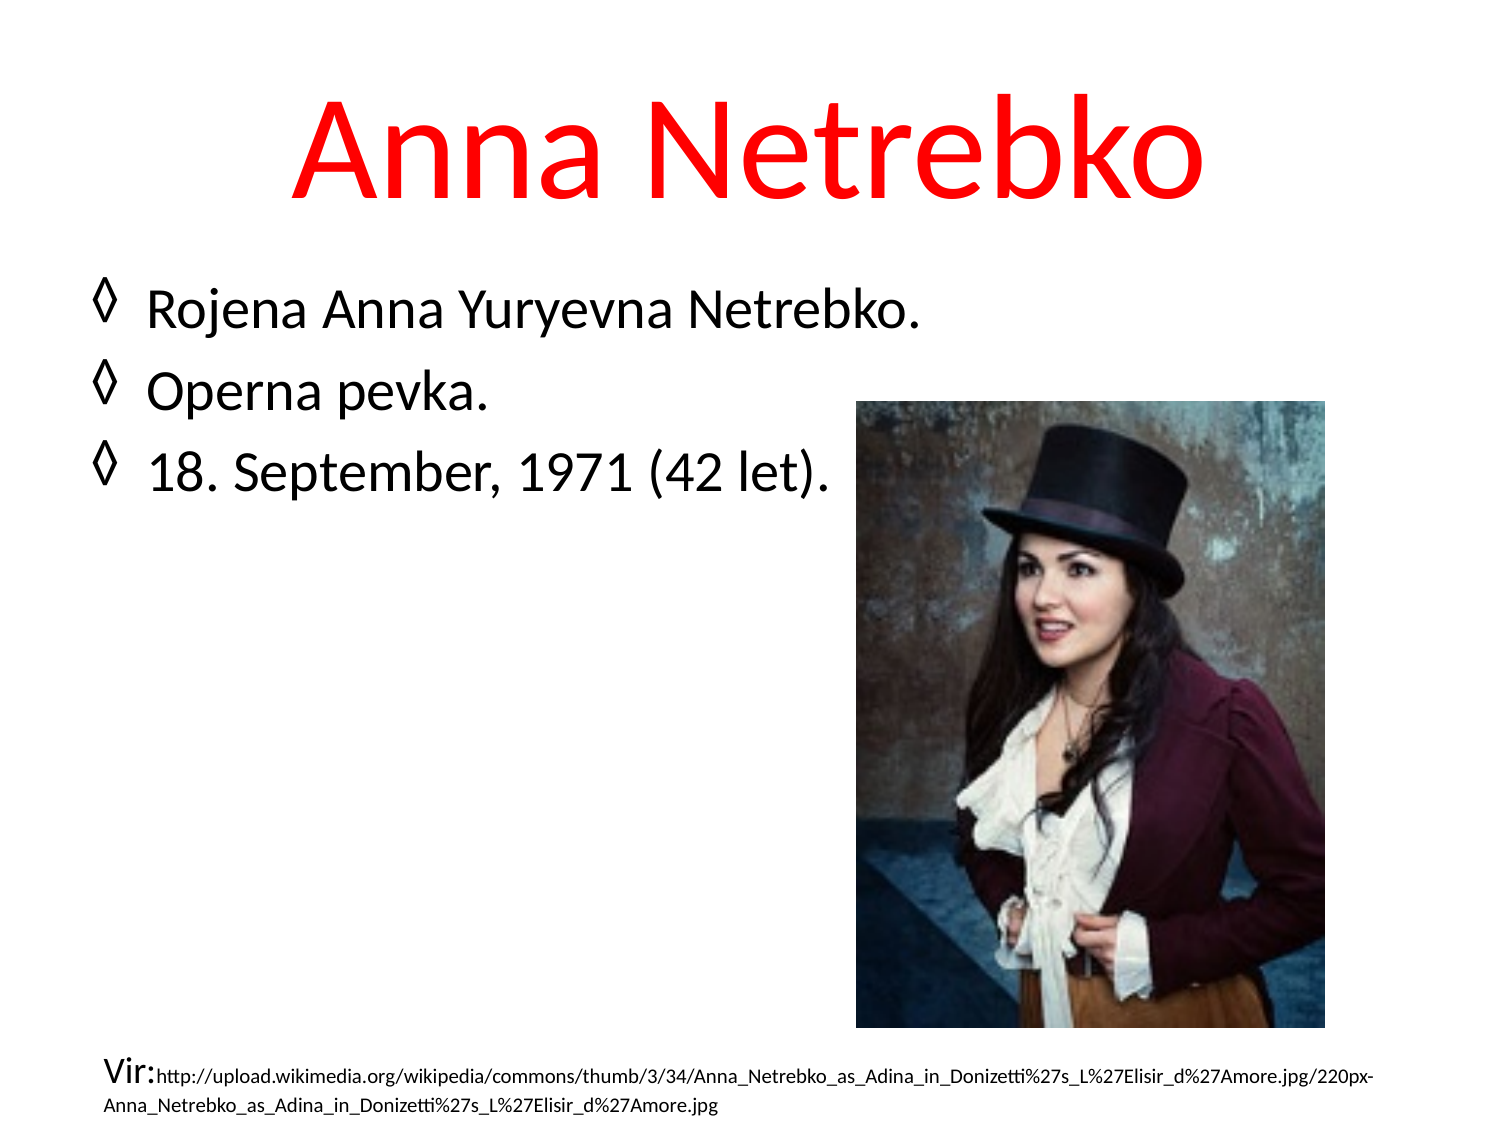

# Anna Netrebko
Rojena Anna Yuryevna Netrebko.
Operna pevka.
18. September, 1971 (42 let).
Vir:http://upload.wikimedia.org/wikipedia/commons/thumb/3/34/Anna_Netrebko_as_Adina_in_Donizetti%27s_L%27Elisir_d%27Amore.jpg/220px-Anna_Netrebko_as_Adina_in_Donizetti%27s_L%27Elisir_d%27Amore.jpg